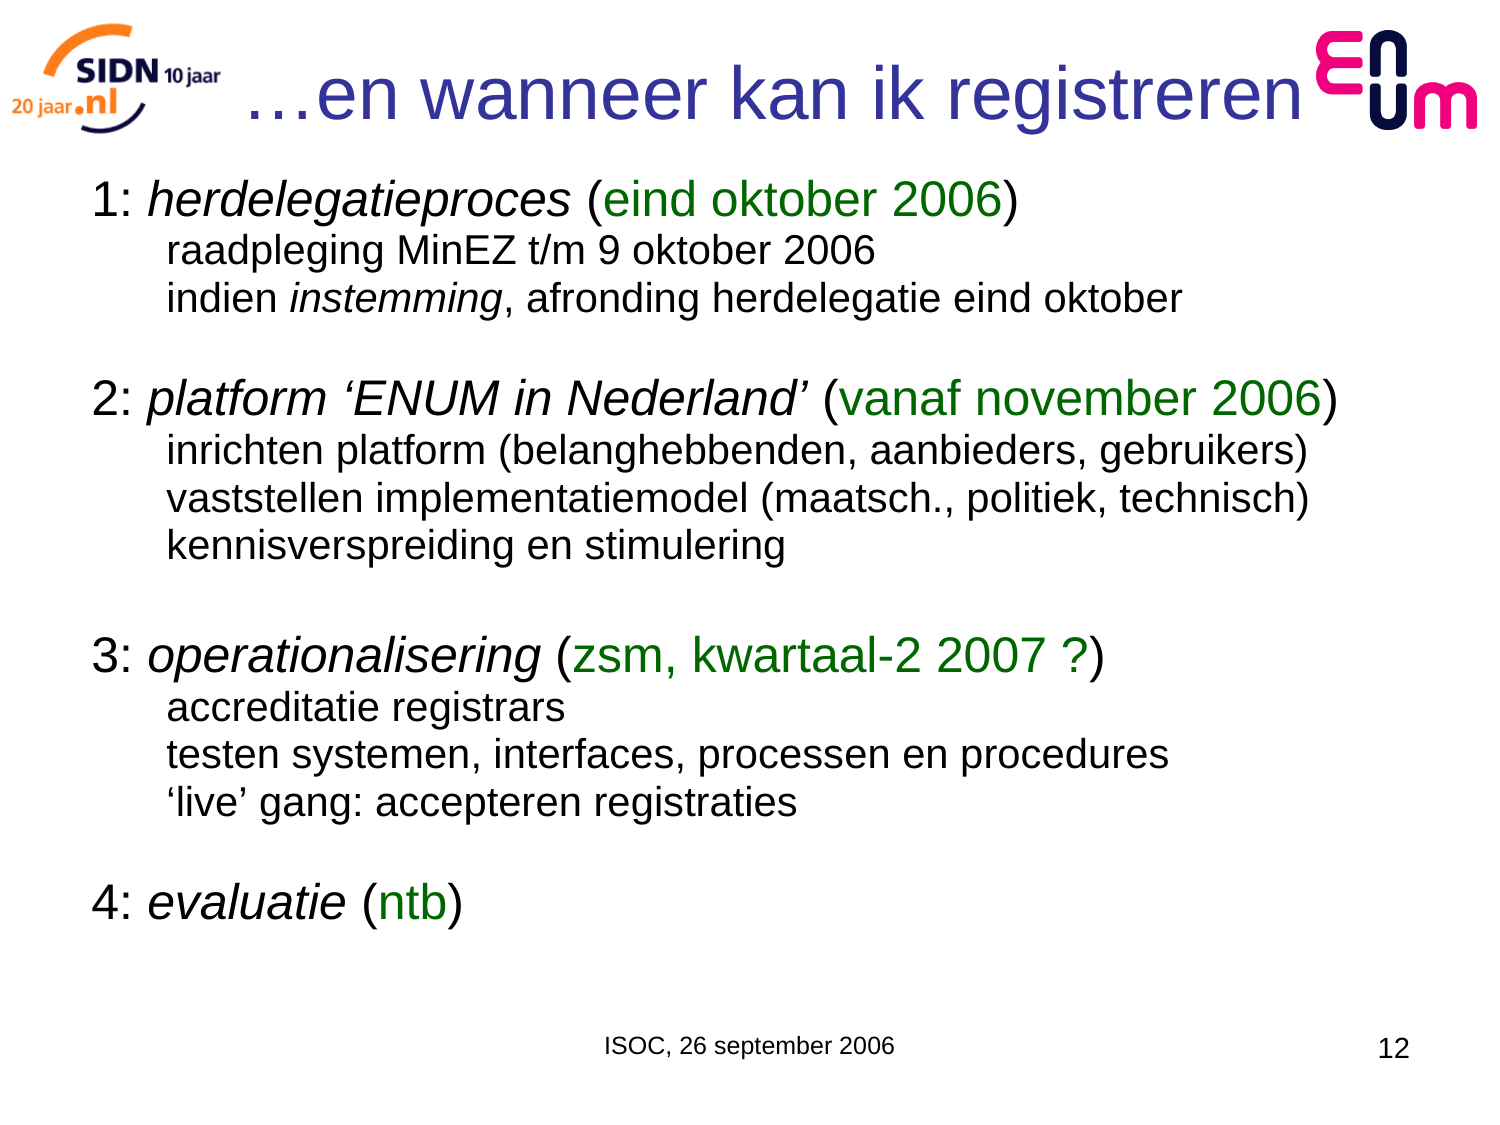

# …en wanneer kan ik registreren
1: herdelegatieproces (eind oktober 2006)
raadpleging MinEZ t/m 9 oktober 2006
indien instemming, afronding herdelegatie eind oktober
2: platform ‘ENUM in Nederland’ (vanaf november 2006)
inrichten platform (belanghebbenden, aanbieders, gebruikers)
vaststellen implementatiemodel (maatsch., politiek, technisch)
kennisverspreiding en stimulering
3: operationalisering (zsm, kwartaal-2 2007 ?)
accreditatie registrars
testen systemen, interfaces, processen en procedures
‘live’ gang: accepteren registraties
4: evaluatie (ntb)
ISOC, 26 september 2006
12